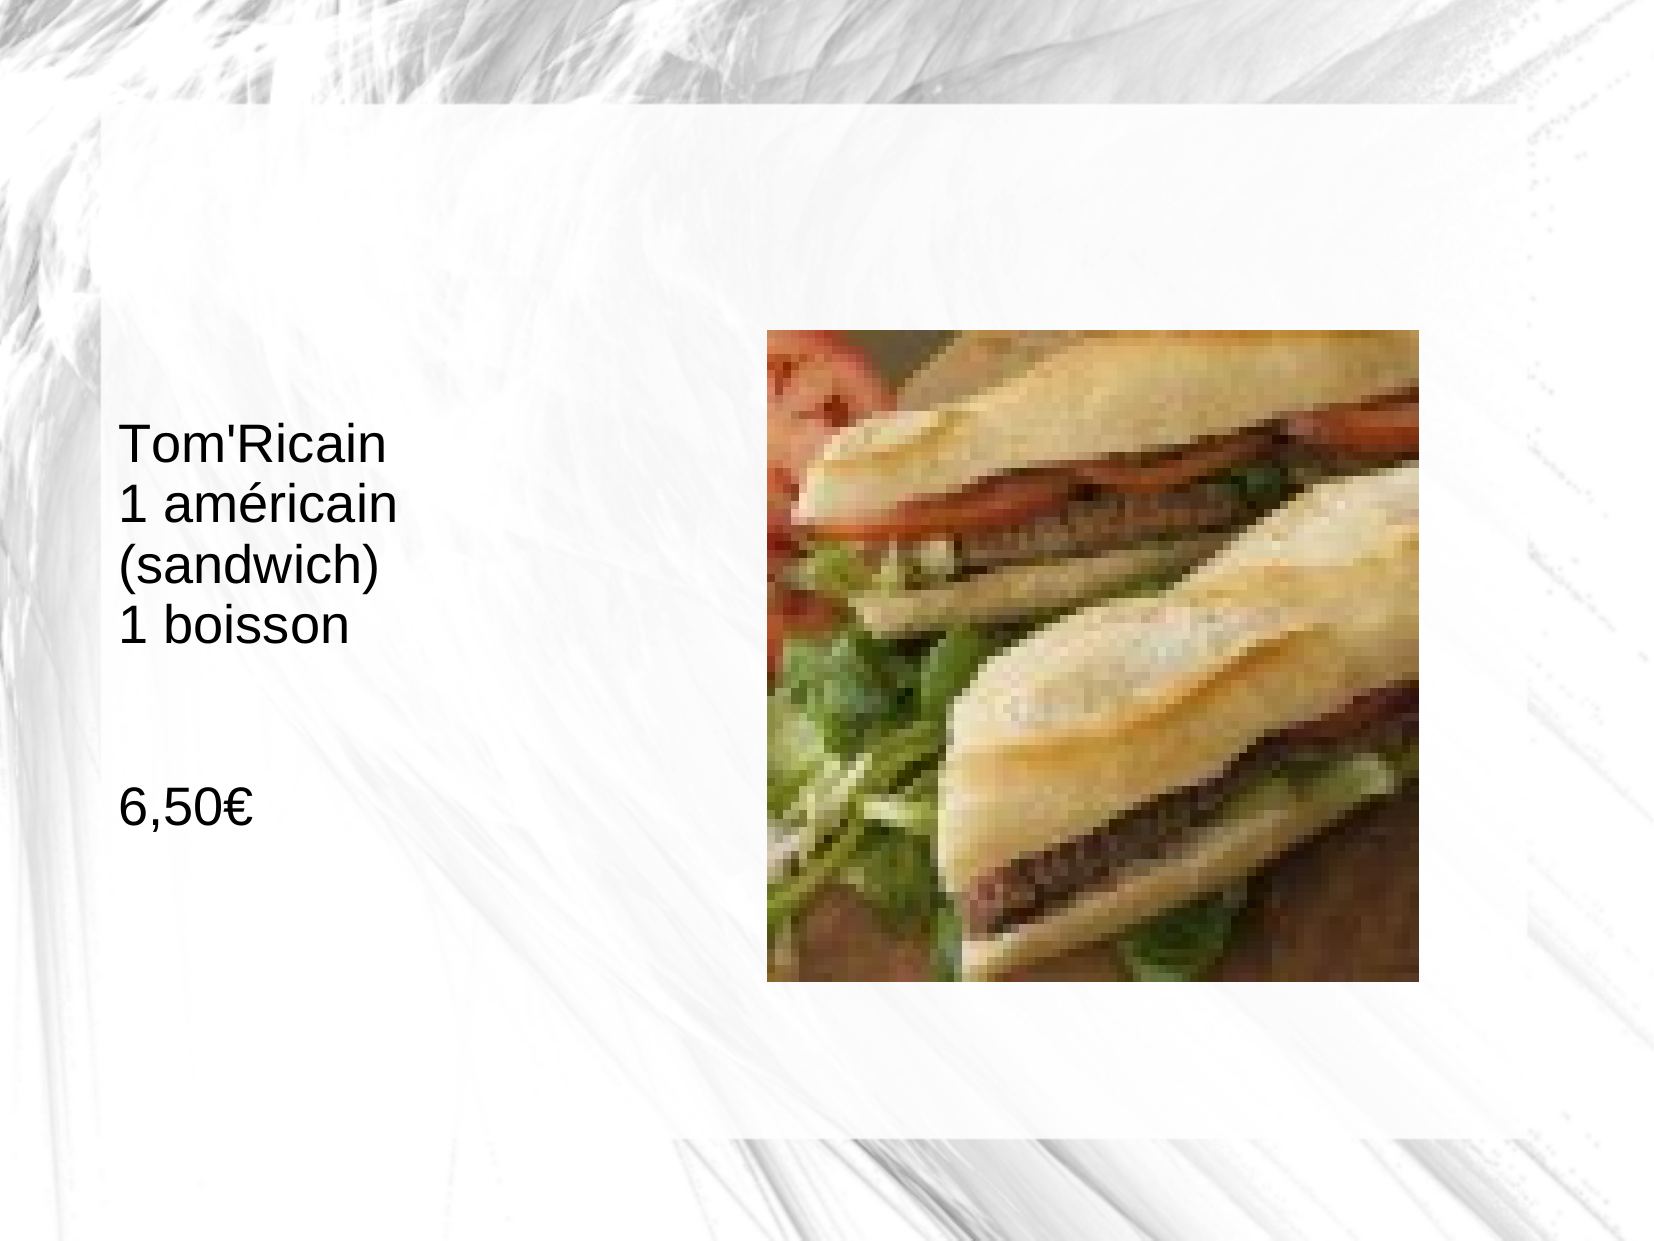

# Tom'Ricain
1 américain
(sandwich)
1 boisson
6,50€